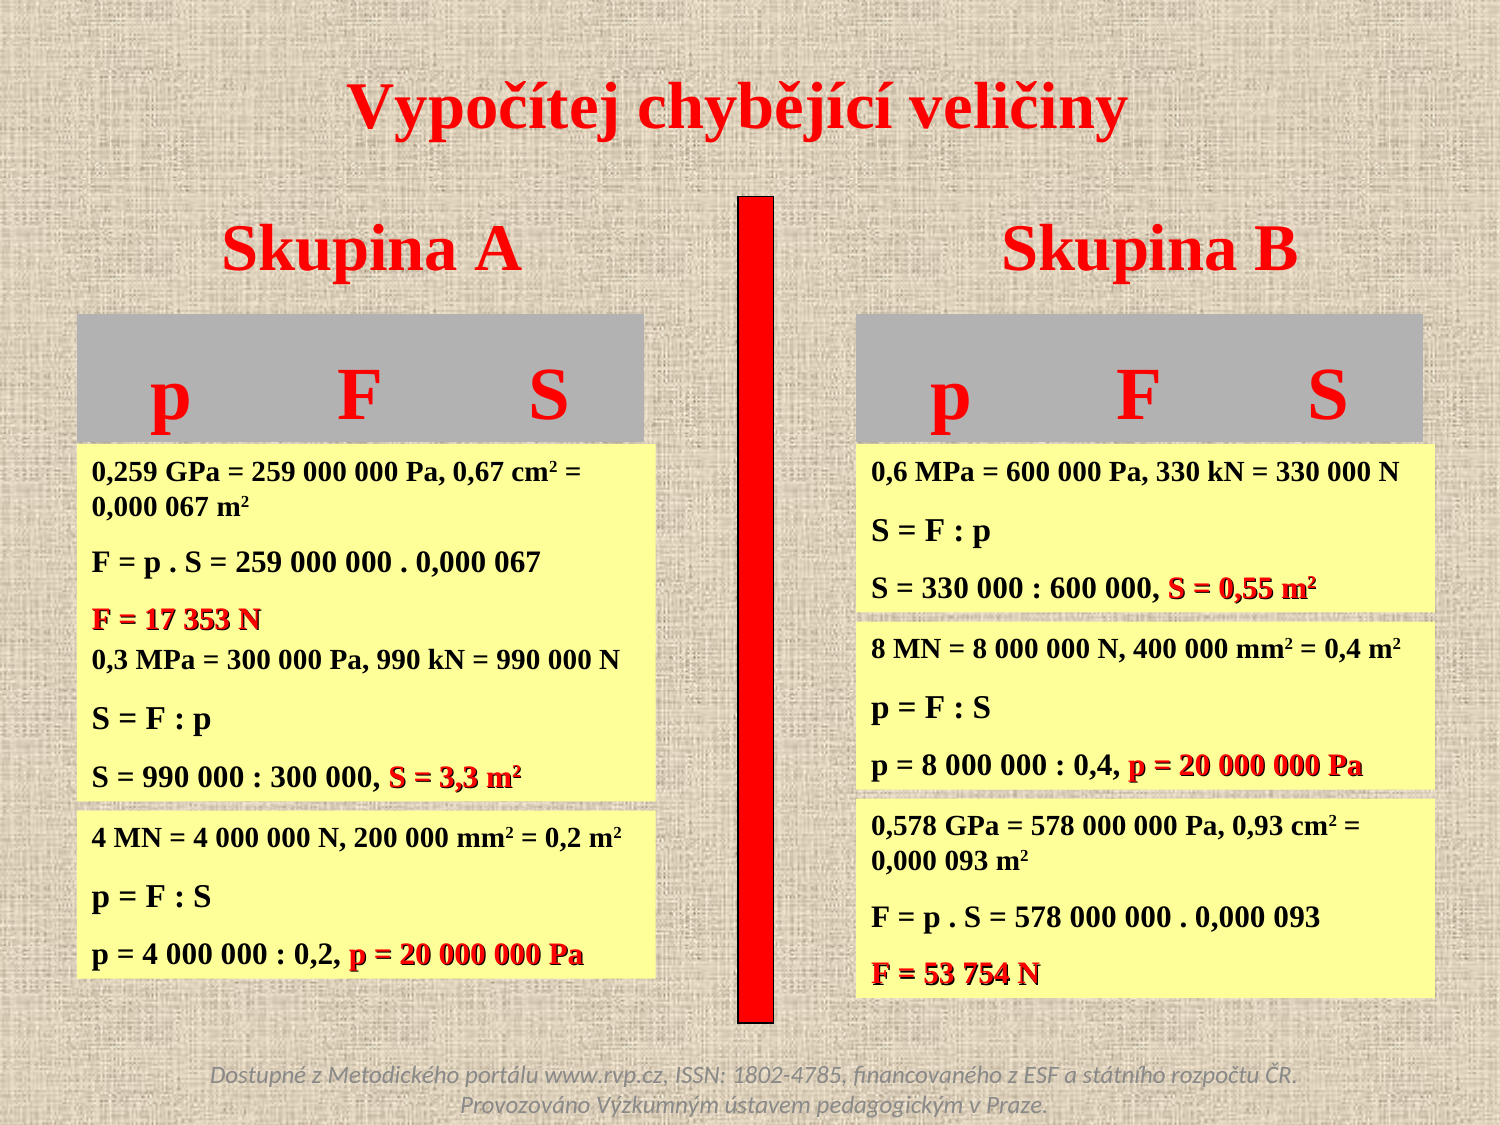

Vypočítej chybějící veličiny
Skupina A
Skupina B
| p | F | S |
| --- | --- | --- |
| 0,259 GPa | ? | 0,67 cm2 |
| 0,3 MPa | 990 kN | ? |
| ? | 4 MN | 200 000 mm2 |
| p | F | S |
| --- | --- | --- |
| 0,6 MPa | 330 kN | ? |
| ? | 8 MN | 400 000 mm2 |
| 0,578 GPa | ? | 0,93 cm2 |
0,259 GPa = 259 000 000 Pa, 0,67 cm2 = 0,000 067 m2
F = p . S = 259 000 000 . 0,000 067
F = 17 353 N
0,6 MPa = 600 000 Pa, 330 kN = 330 000 N
S = F : p
S = 330 000 : 600 000, S = 0,55 m2
8 MN = 8 000 000 N, 400 000 mm2 = 0,4 m2
p = F : S
p = 8 000 000 : 0,4, p = 20 000 000 Pa
0,3 MPa = 300 000 Pa, 990 kN = 990 000 N
S = F : p
S = 990 000 : 300 000, S = 3,3 m2
0,578 GPa = 578 000 000 Pa, 0,93 cm2 = 0,000 093 m2
F = p . S = 578 000 000 . 0,000 093
F = 53 754 N
4 MN = 4 000 000 N, 200 000 mm2 = 0,2 m2
p = F : S
p = 4 000 000 : 0,2, p = 20 000 000 Pa